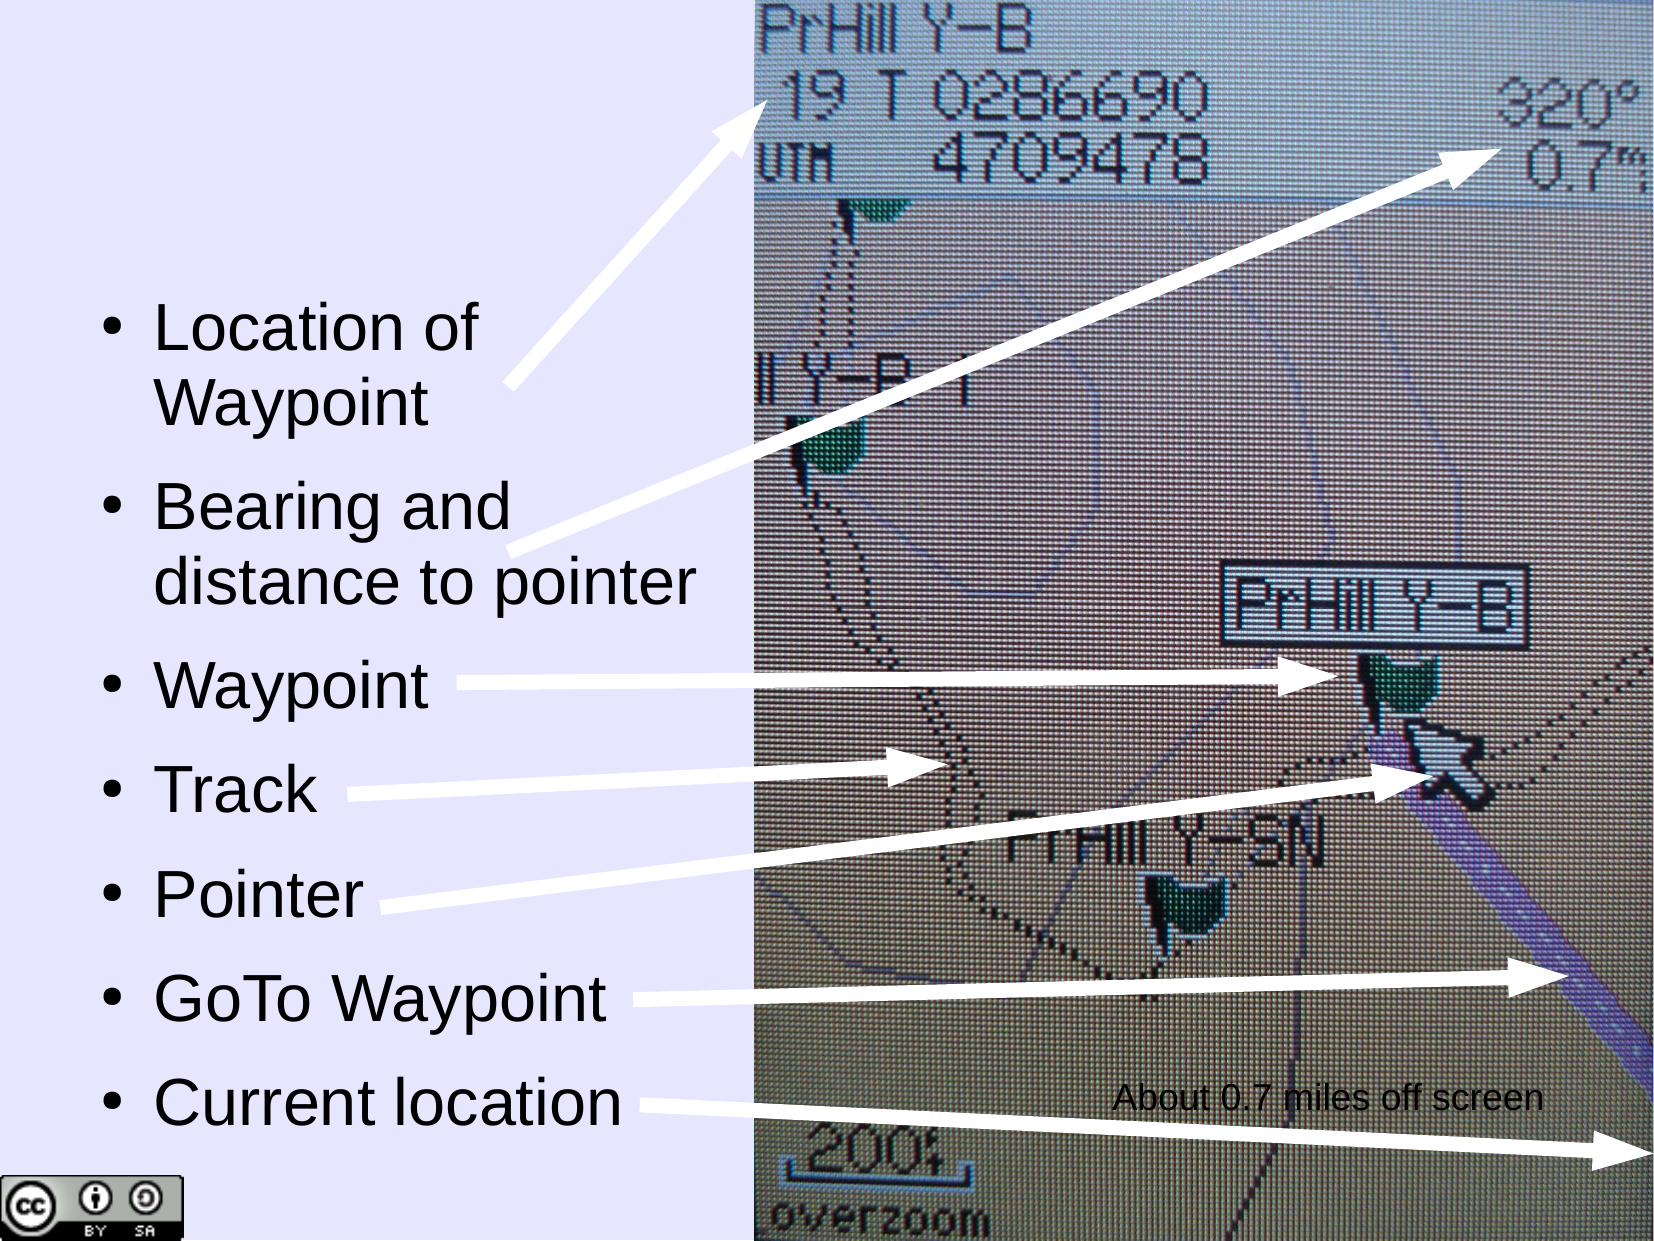

# Location of Waypoint
Bearing and distance to pointer
Waypoint
Track
Pointer
GoTo Waypoint
Current location
About 0.7 miles off screen